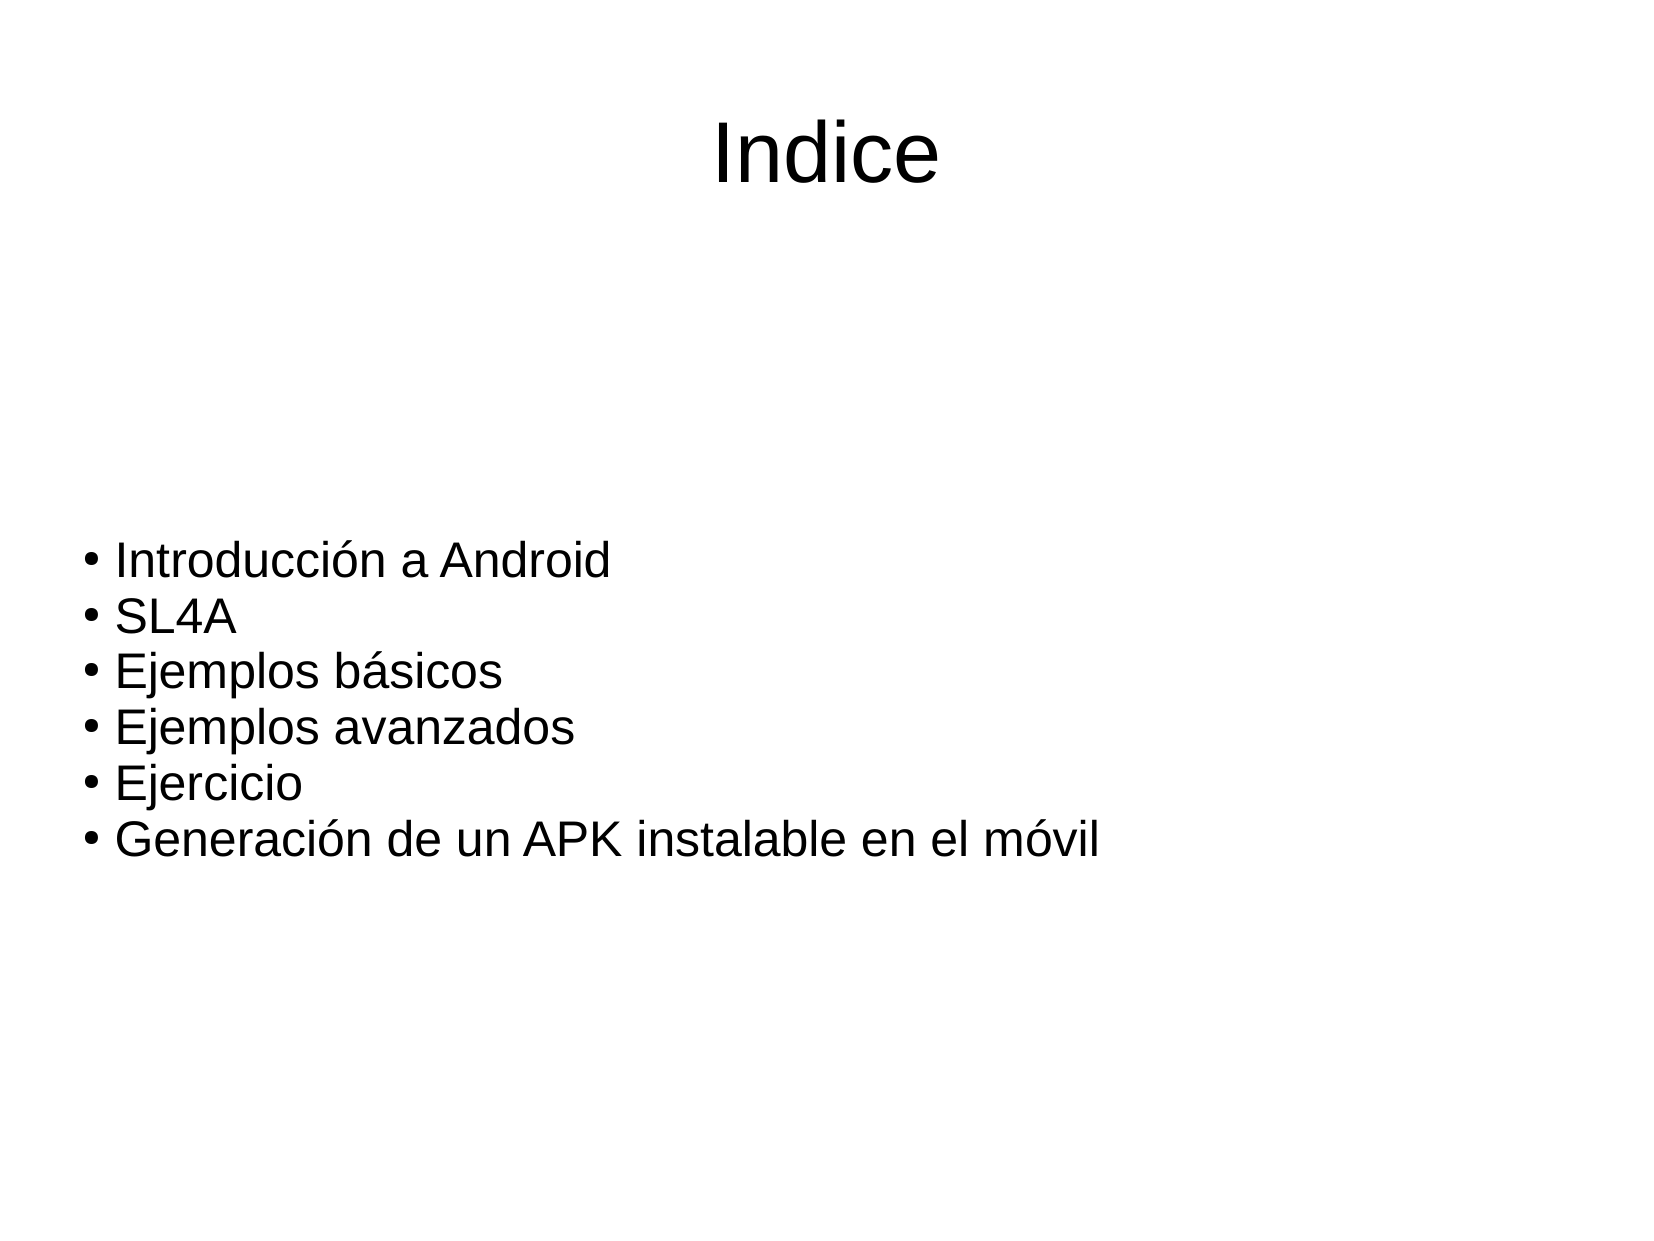

# Indice
 Introducción a Android
 SL4A
 Ejemplos básicos
 Ejemplos avanzados
 Ejercicio
 Generación de un APK instalable en el móvil